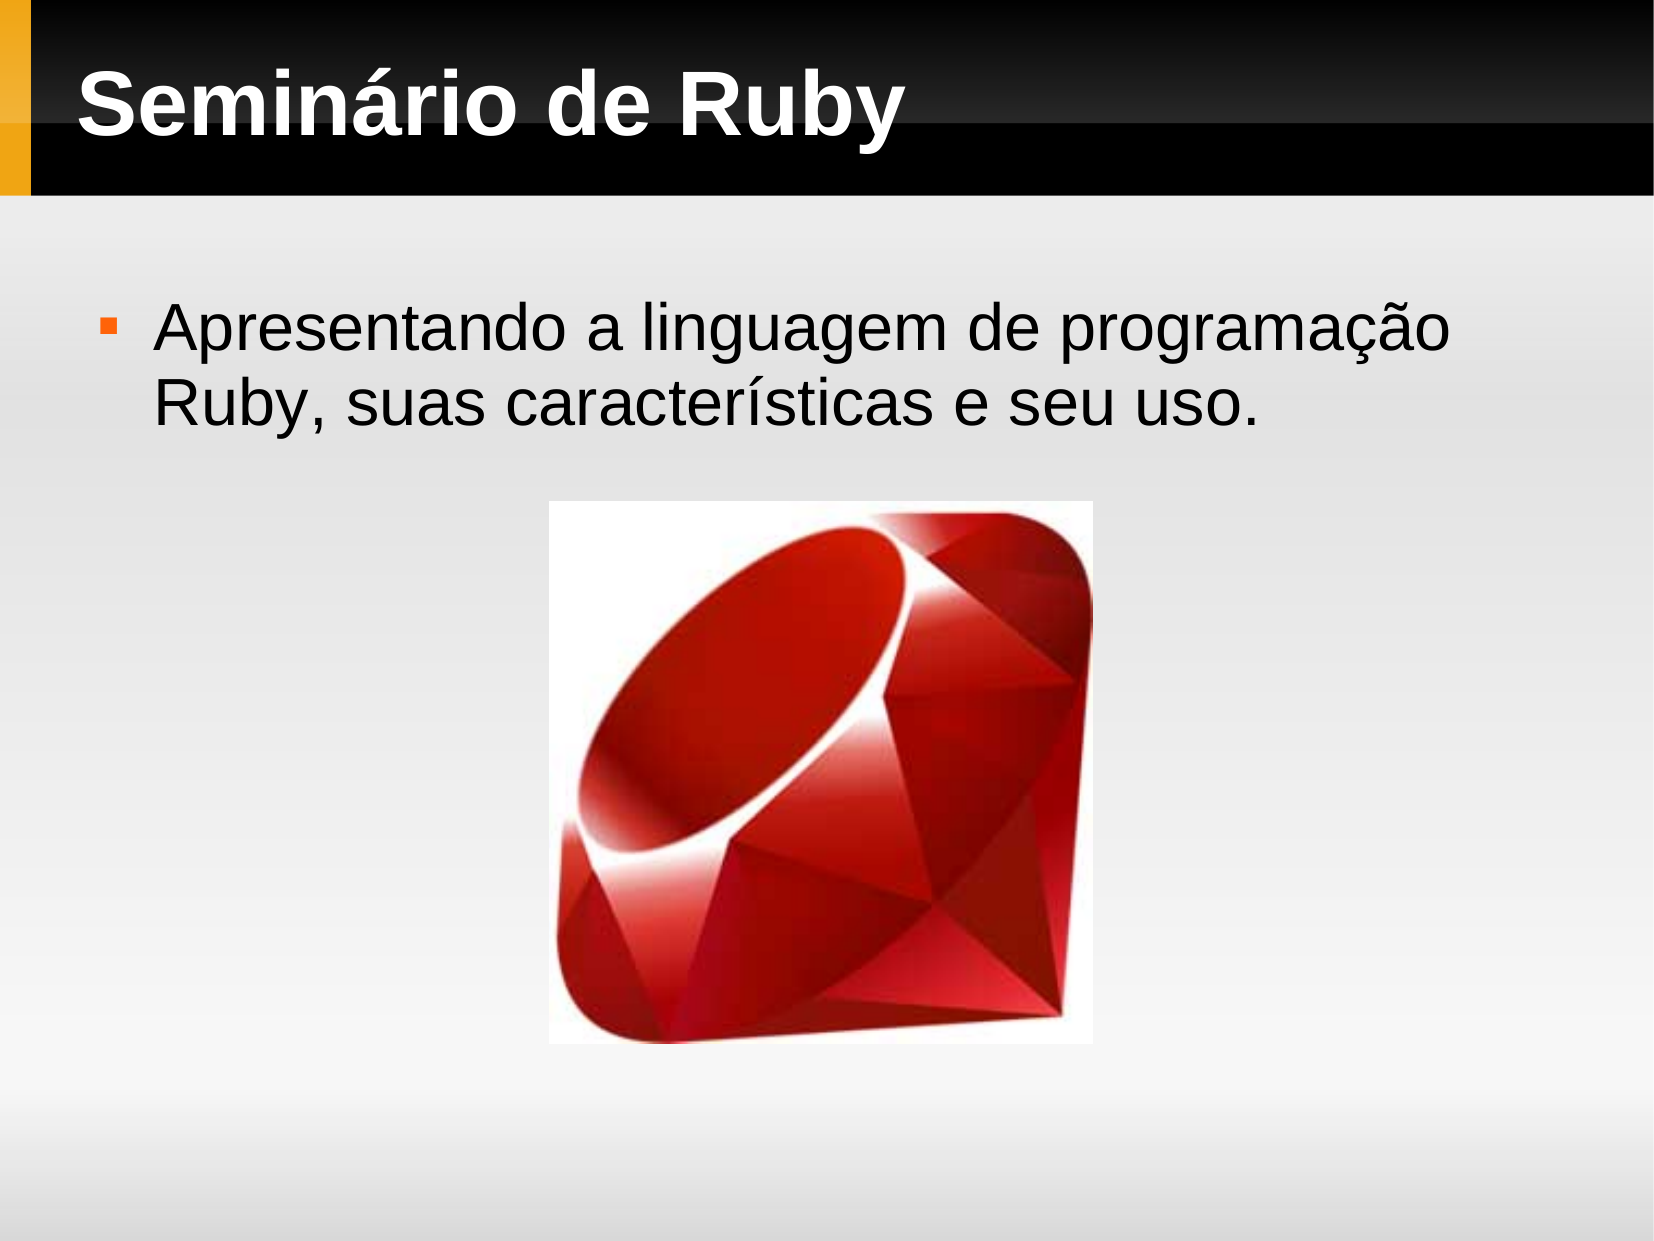

# Seminário de Ruby
Apresentando a linguagem de programação Ruby, suas características e seu uso.